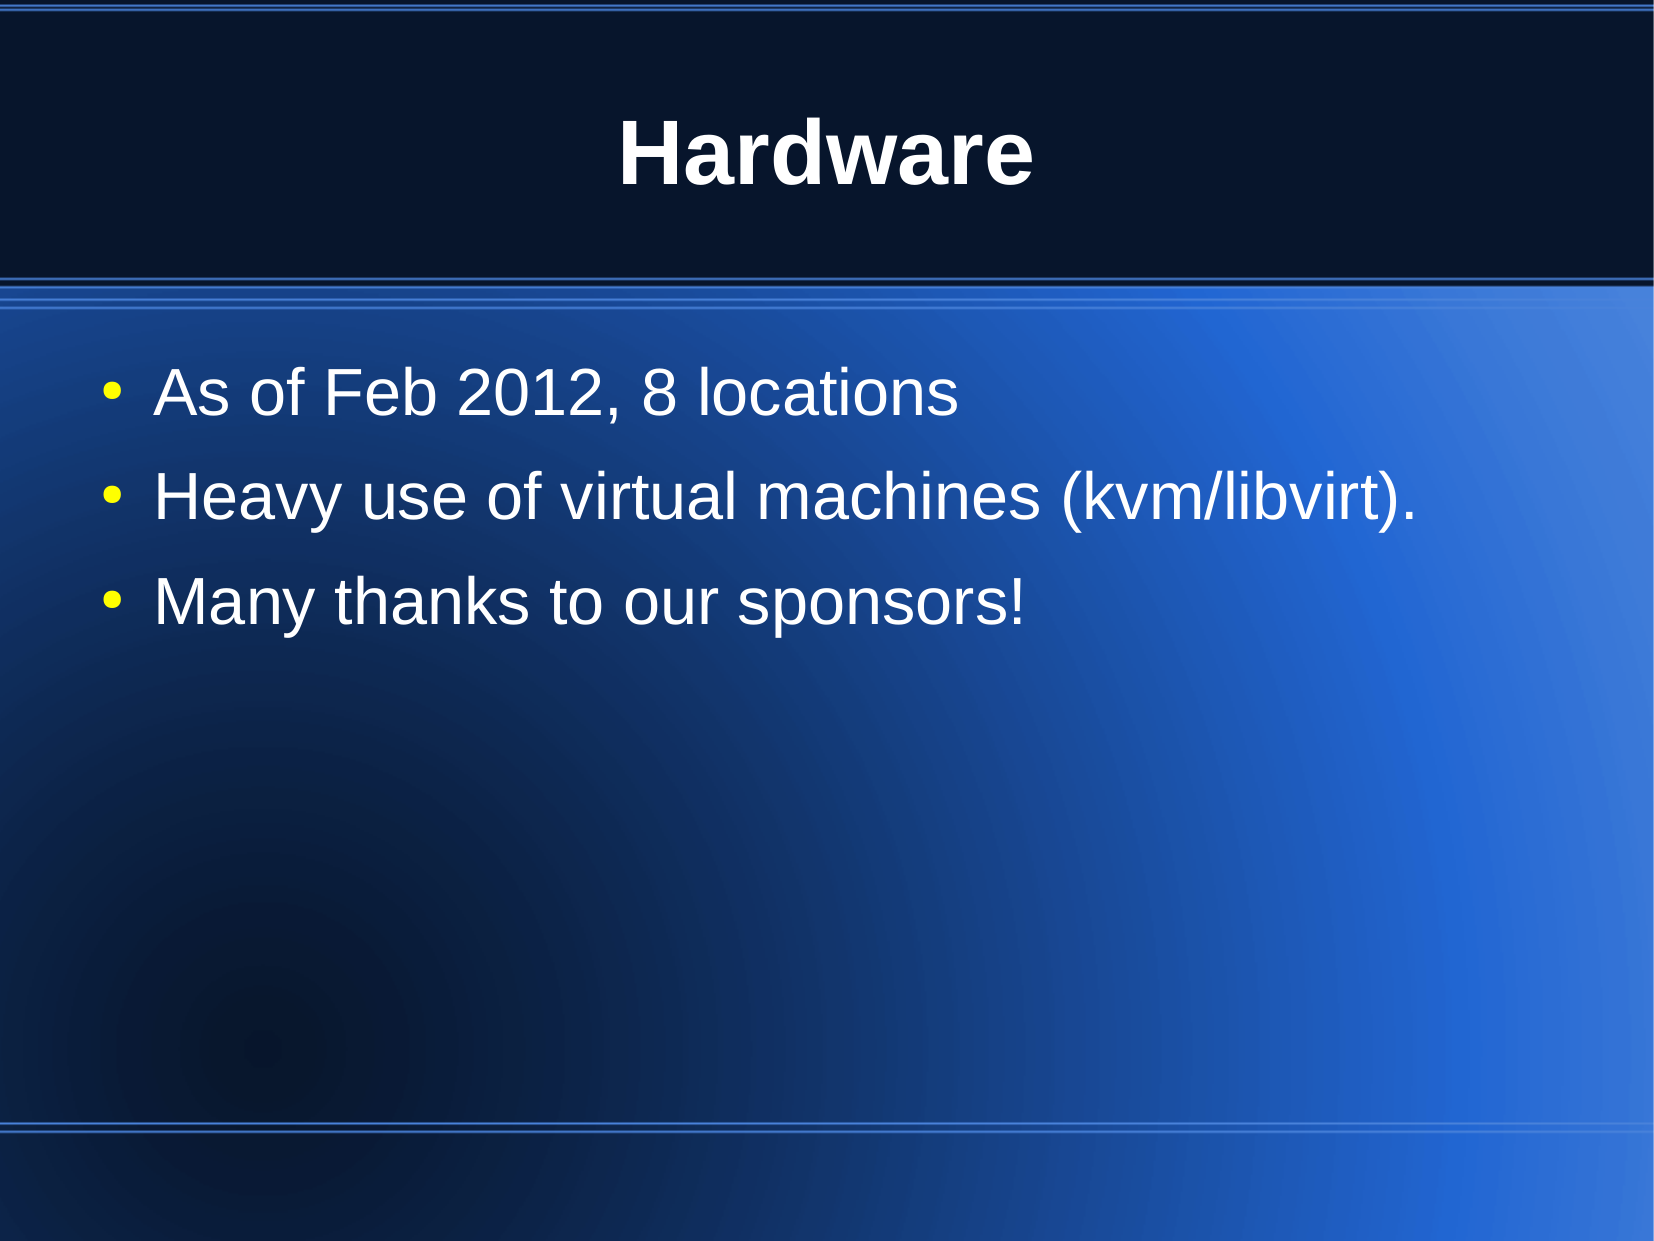

# Hardware
As of Feb 2012, 8 locations
Heavy use of virtual machines (kvm/libvirt).
Many thanks to our sponsors!